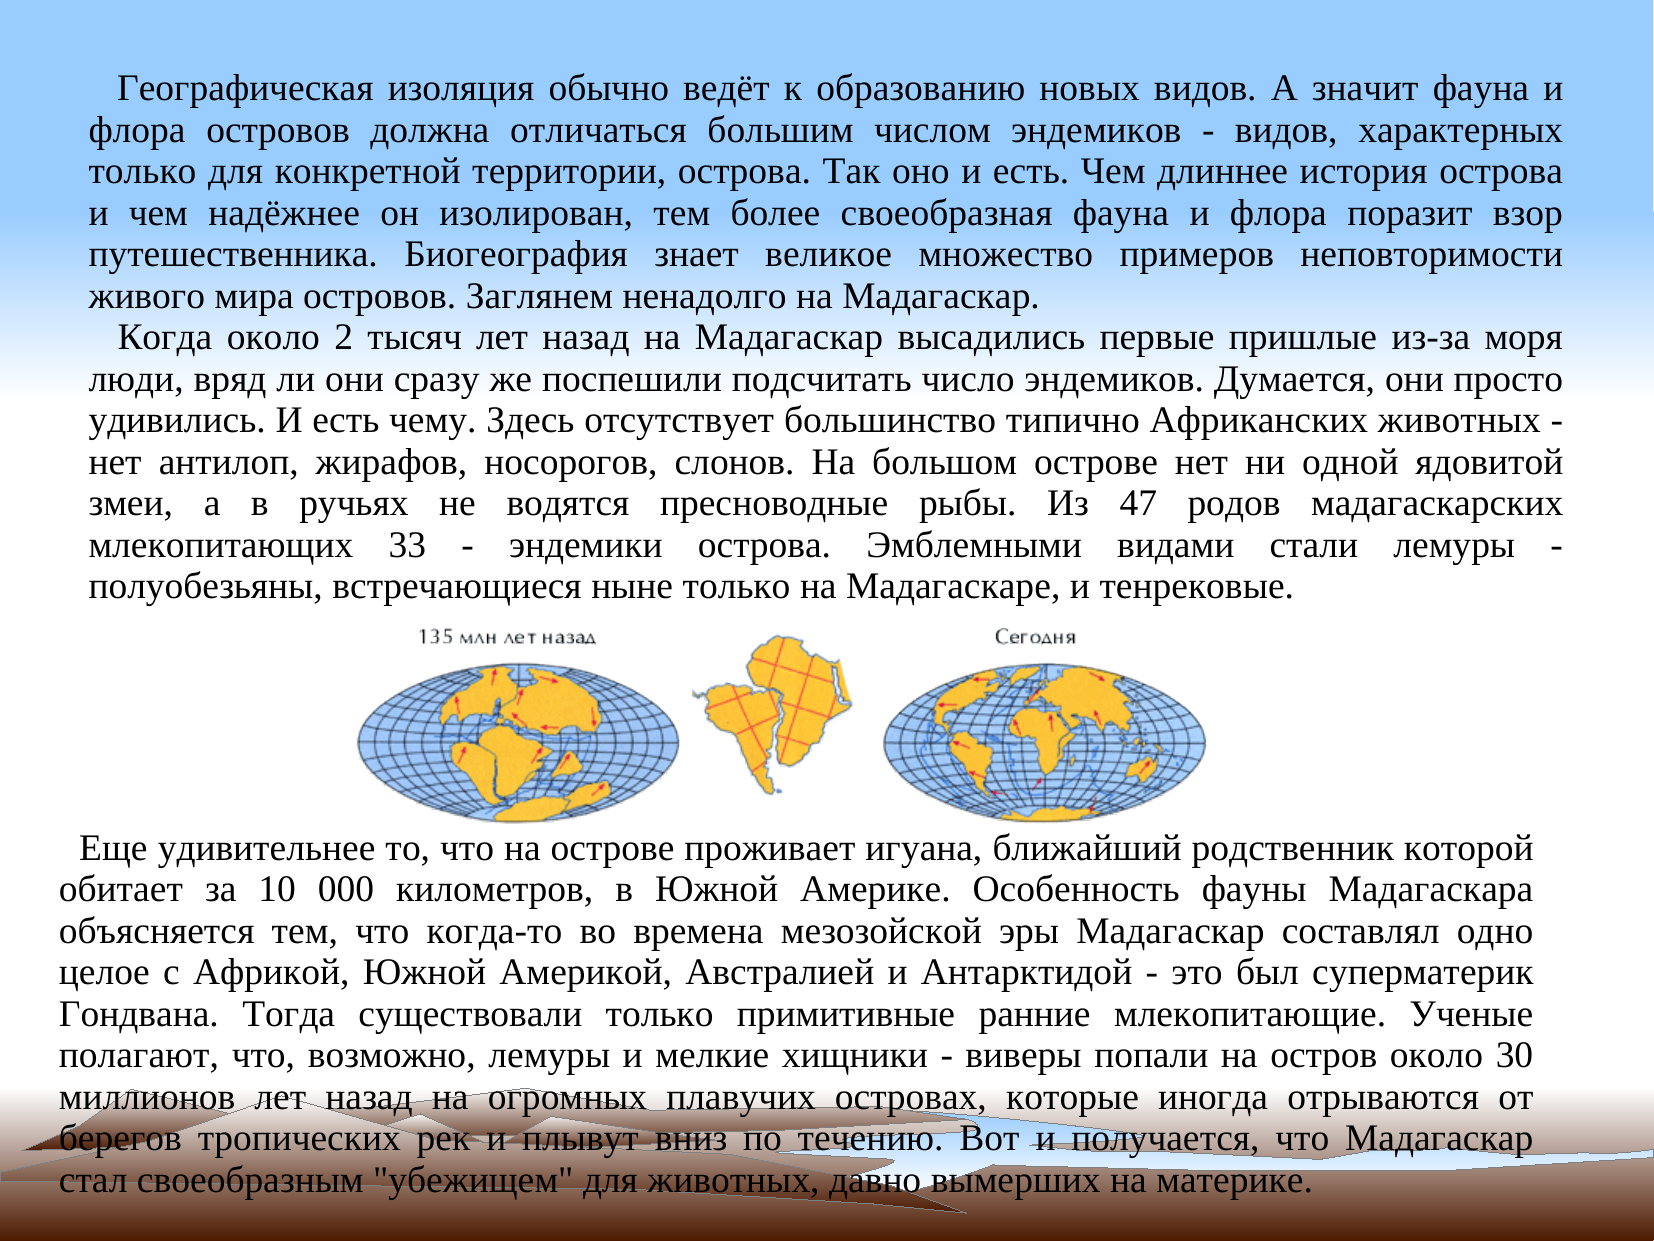

Географическая изоляция обычно ведёт к образованию новых видов. А значит фауна и флора островов должна отличаться большим числом эндемиков - видов, характерных только для конкретной территории, острова. Так оно и есть. Чем длиннее история острова и чем надёжнее он изолирован, тем более своеобразная фауна и флора поразит взор путешественника. Биогеография знает великое множество примеров неповторимости живого мира островов. Заглянем ненадолго на Мадагаскар.
 Когда около 2 тысяч лет назад на Мадагаскар высадились первые пришлые из-за моря люди, вряд ли они сразу же поспешили подсчитать число эндемиков. Думается, они просто удивились. И есть чему. Здесь отсутствует большинство типично Африканских животных - нет антилоп, жирафов, носорогов, слонов. На большом острове нет ни одной ядовитой змеи, а в ручьях не водятся пресноводные рыбы. Из 47 родов мадагаскарских млекопитающих 33 - эндемики острова. Эмблемными видами стали лемуры - полуобезьяны, встречающиеся ныне только на Мадагаскаре, и тенрековые.
 Еще удивительнее то, что на острове проживает игуана, ближайший родственник которой обитает за 10 000 километров, в Южной Америке. Особенность фауны Мадагаскара объясняется тем, что когда-то во времена мезозойской эры Мадагаскар составлял одно целое с Африкой, Южной Америкой, Австралией и Антарктидой - это был суперматерик Гондвана. Тогда существовали только примитивные ранние млекопитающие. Ученые полагают, что, возможно, лемуры и мелкие хищники - виверы попали на остров около 30 миллионов лет назад на огромных плавучих островах, которые иногда отрываются от берегов тропических рек и плывут вниз по течению. Вот и получается, что Мадагаскар стал своеобразным "убежищем" для животных, давно вымерших на материке.